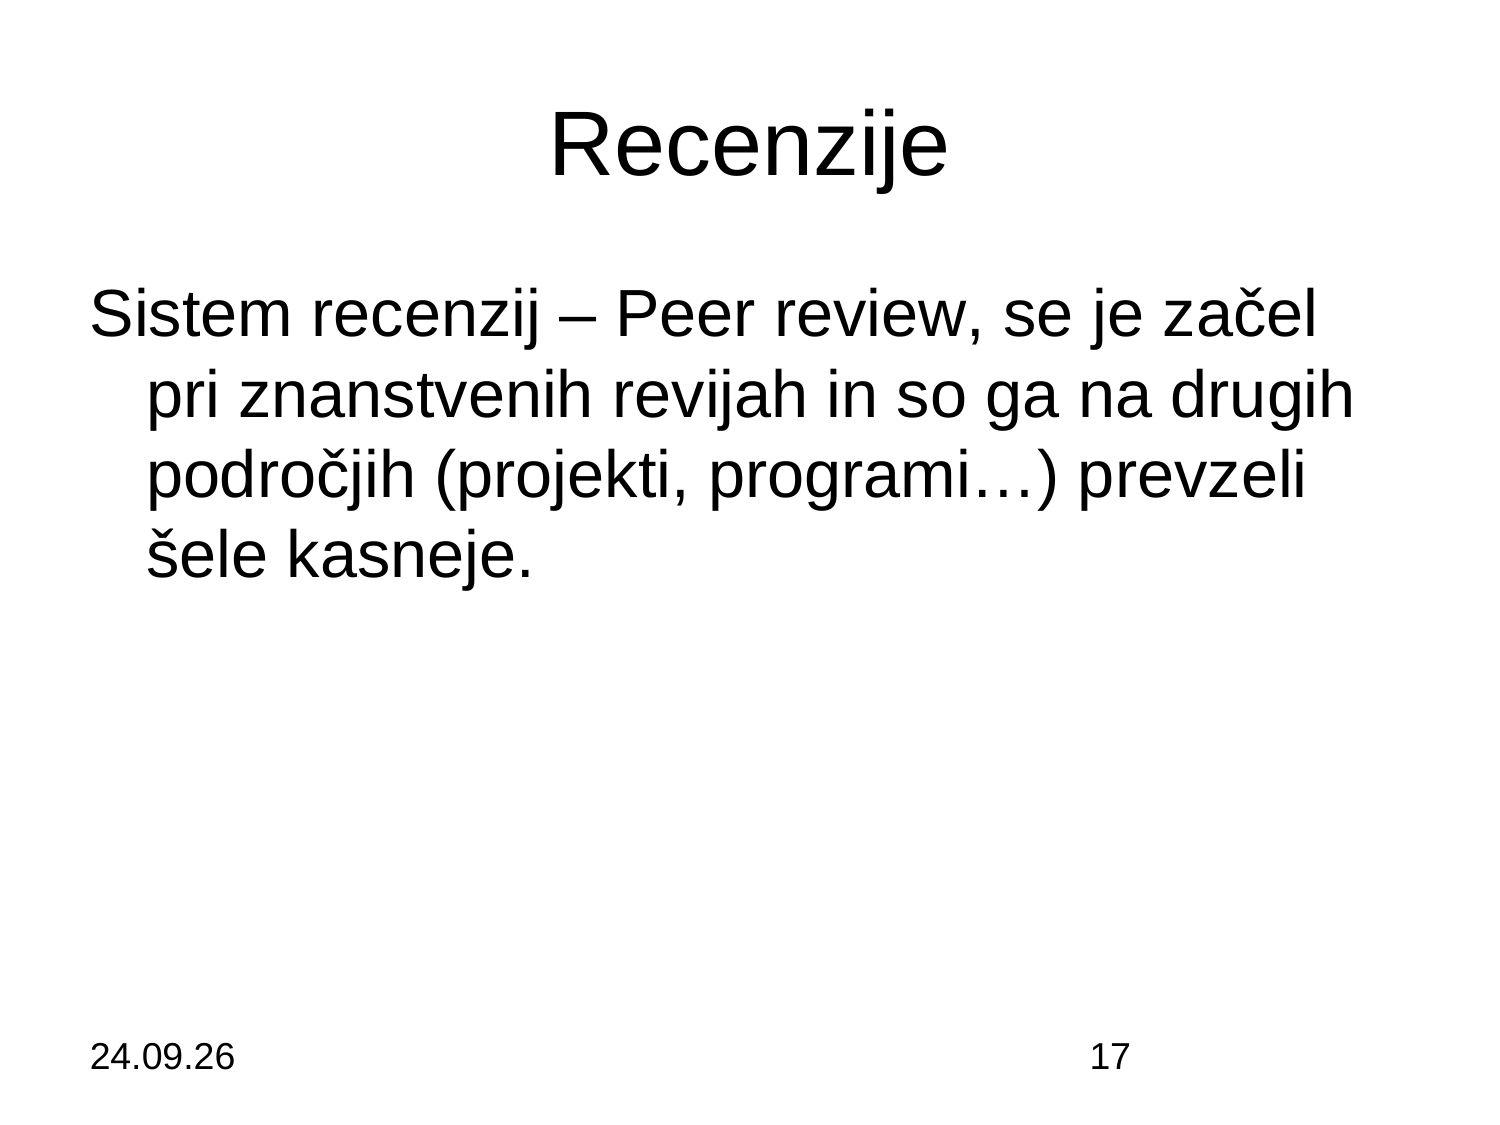

# Recenzije
Sistem recenzij – Peer review, se je začel pri znanstvenih revijah in so ga na drugih področjih (projekti, programi…) prevzeli šele kasneje.
17